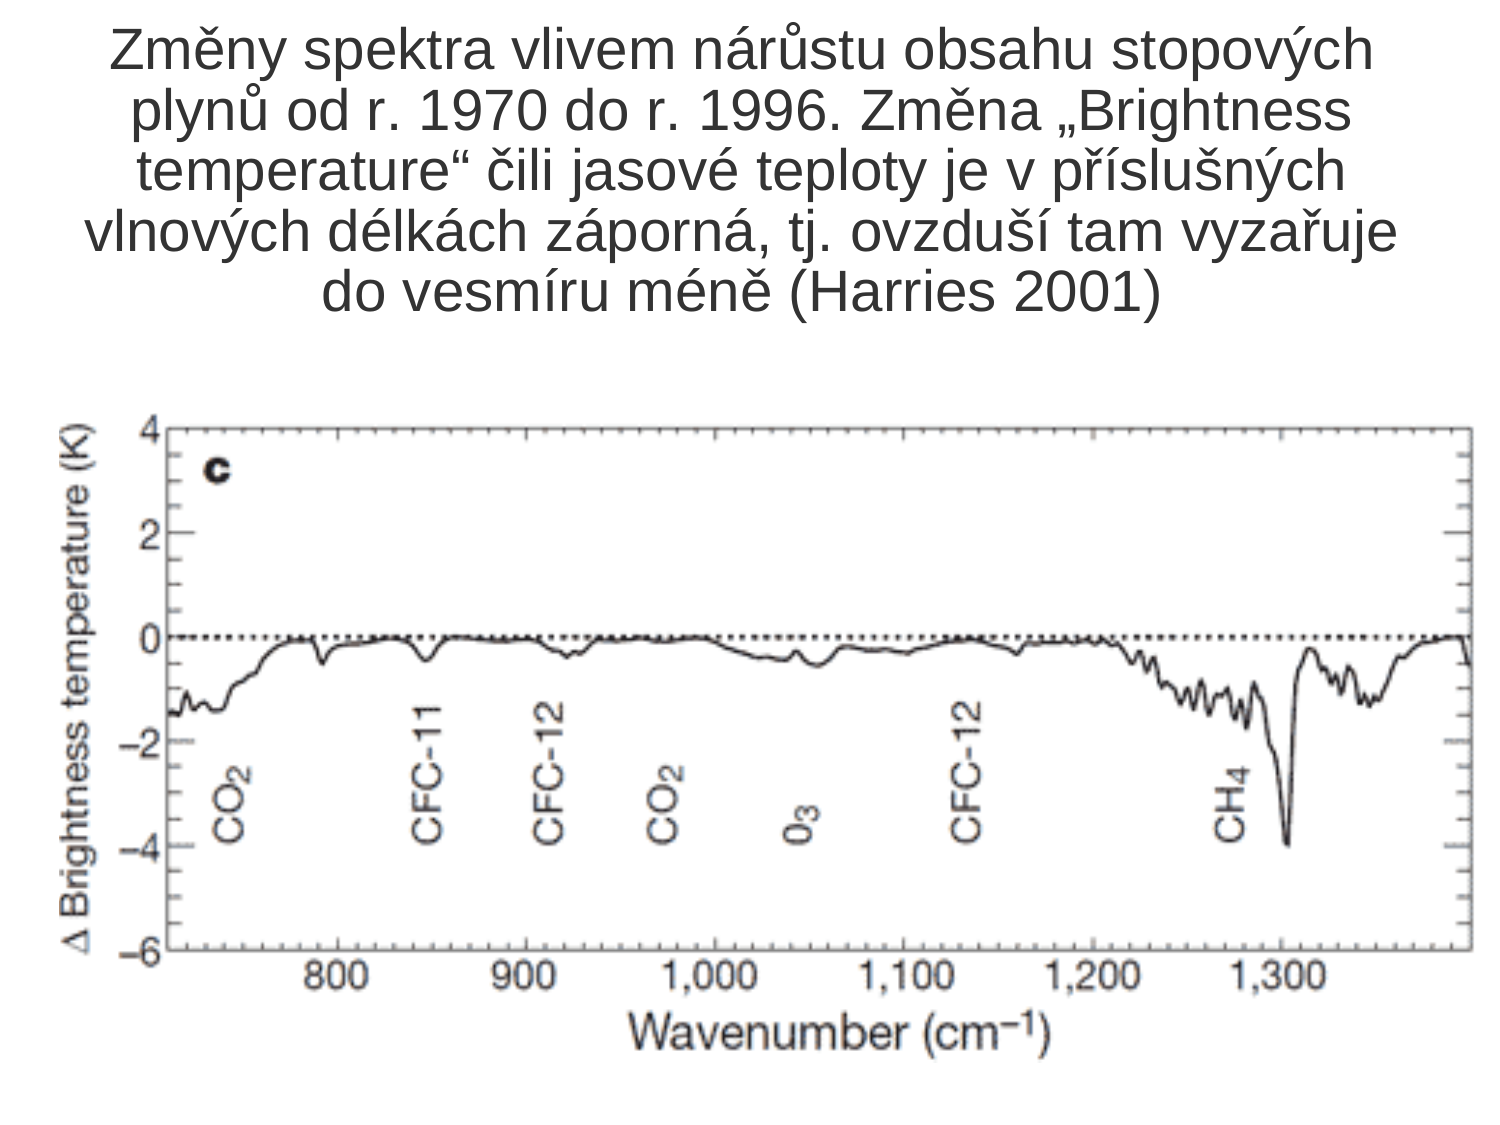

# Změny spektra vlivem nárůstu obsahu stopových plynů od r. 1970 do r. 1996. Změna „Brightness temperature“ čili jasové teploty je v příslušných vlnových délkách záporná, tj. ovzduší tam vyzařuje do vesmíru méně (Harries 2001)